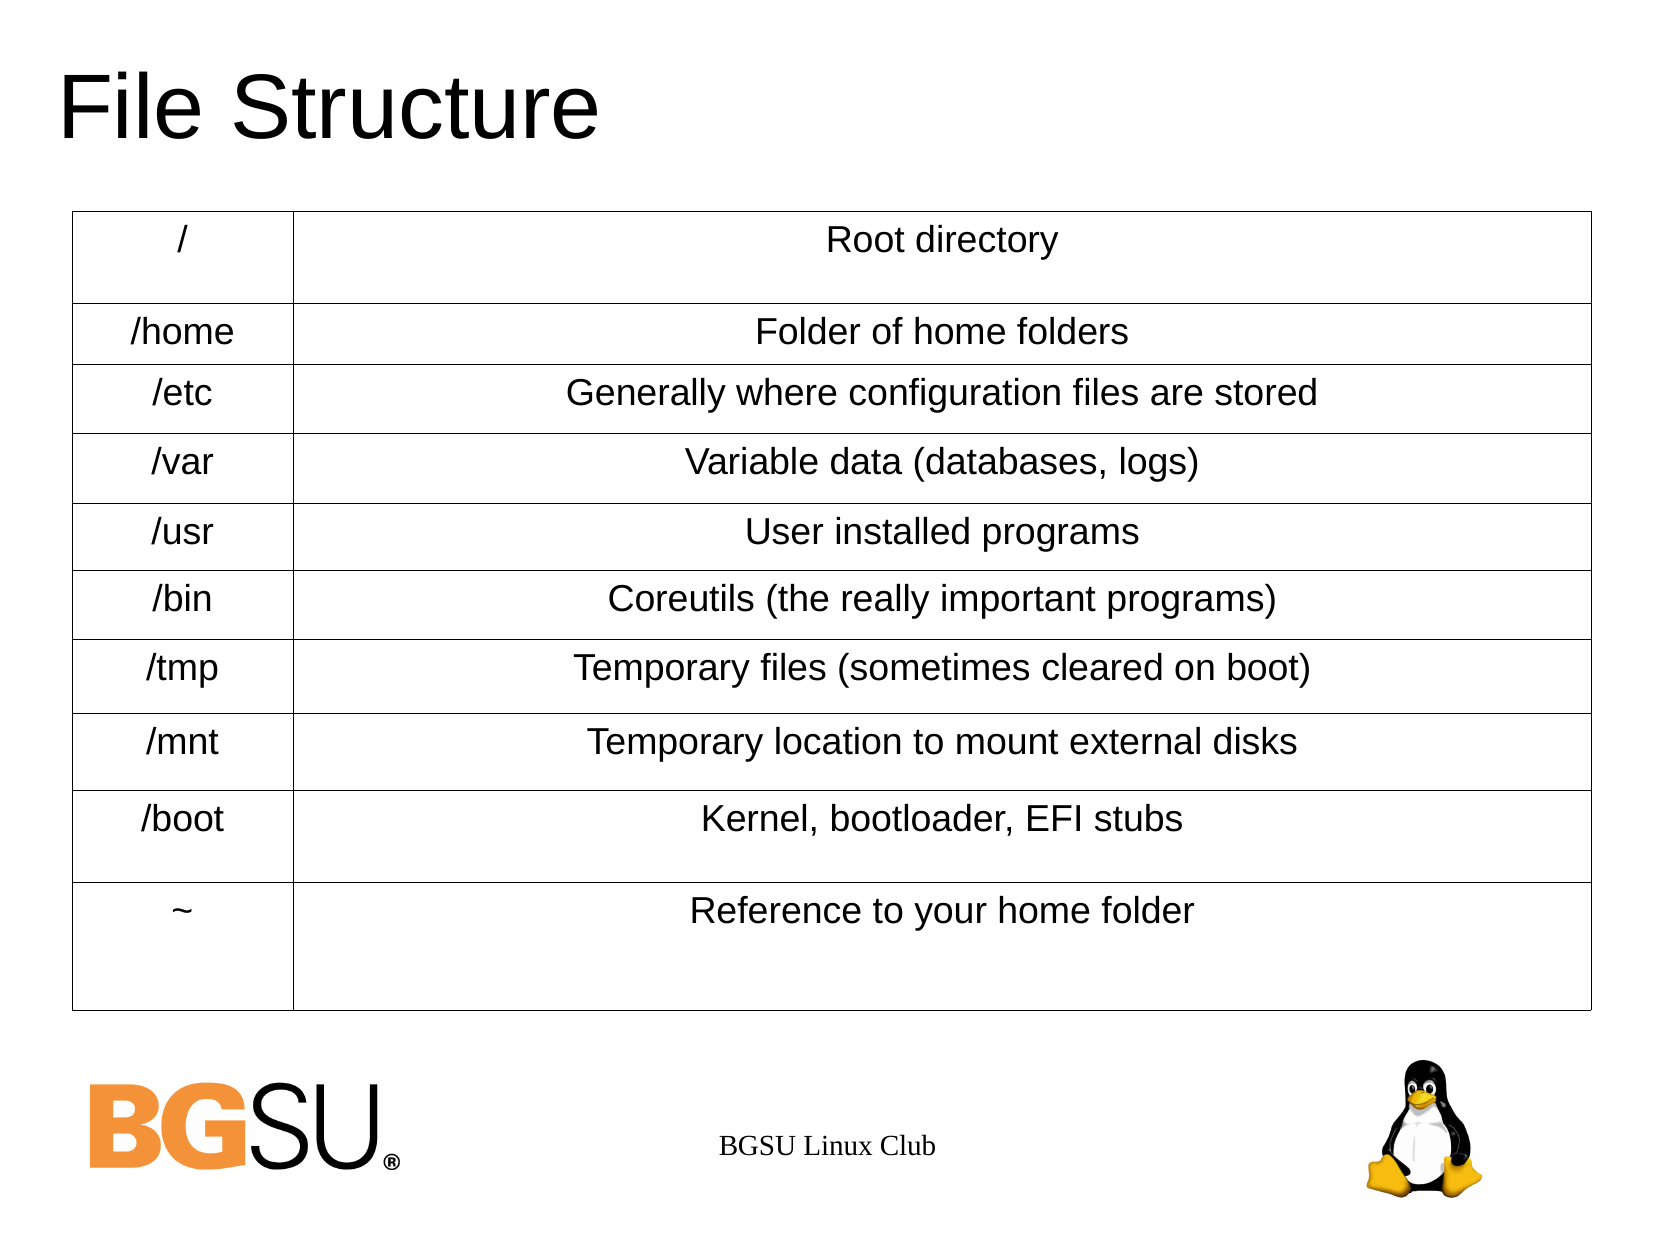

# File Structure
| / | Root directory |
| --- | --- |
| /home | Folder of home folders |
| /etc | Generally where configuration files are stored |
| /var | Variable data (databases, logs) |
| /usr | User installed programs |
| /bin | Coreutils (the really important programs) |
| /tmp | Temporary files (sometimes cleared on boot) |
| /mnt | Temporary location to mount external disks |
| /boot | Kernel, bootloader, EFI stubs |
| ~ | Reference to your home folder |
Root
BGSU Linux Club